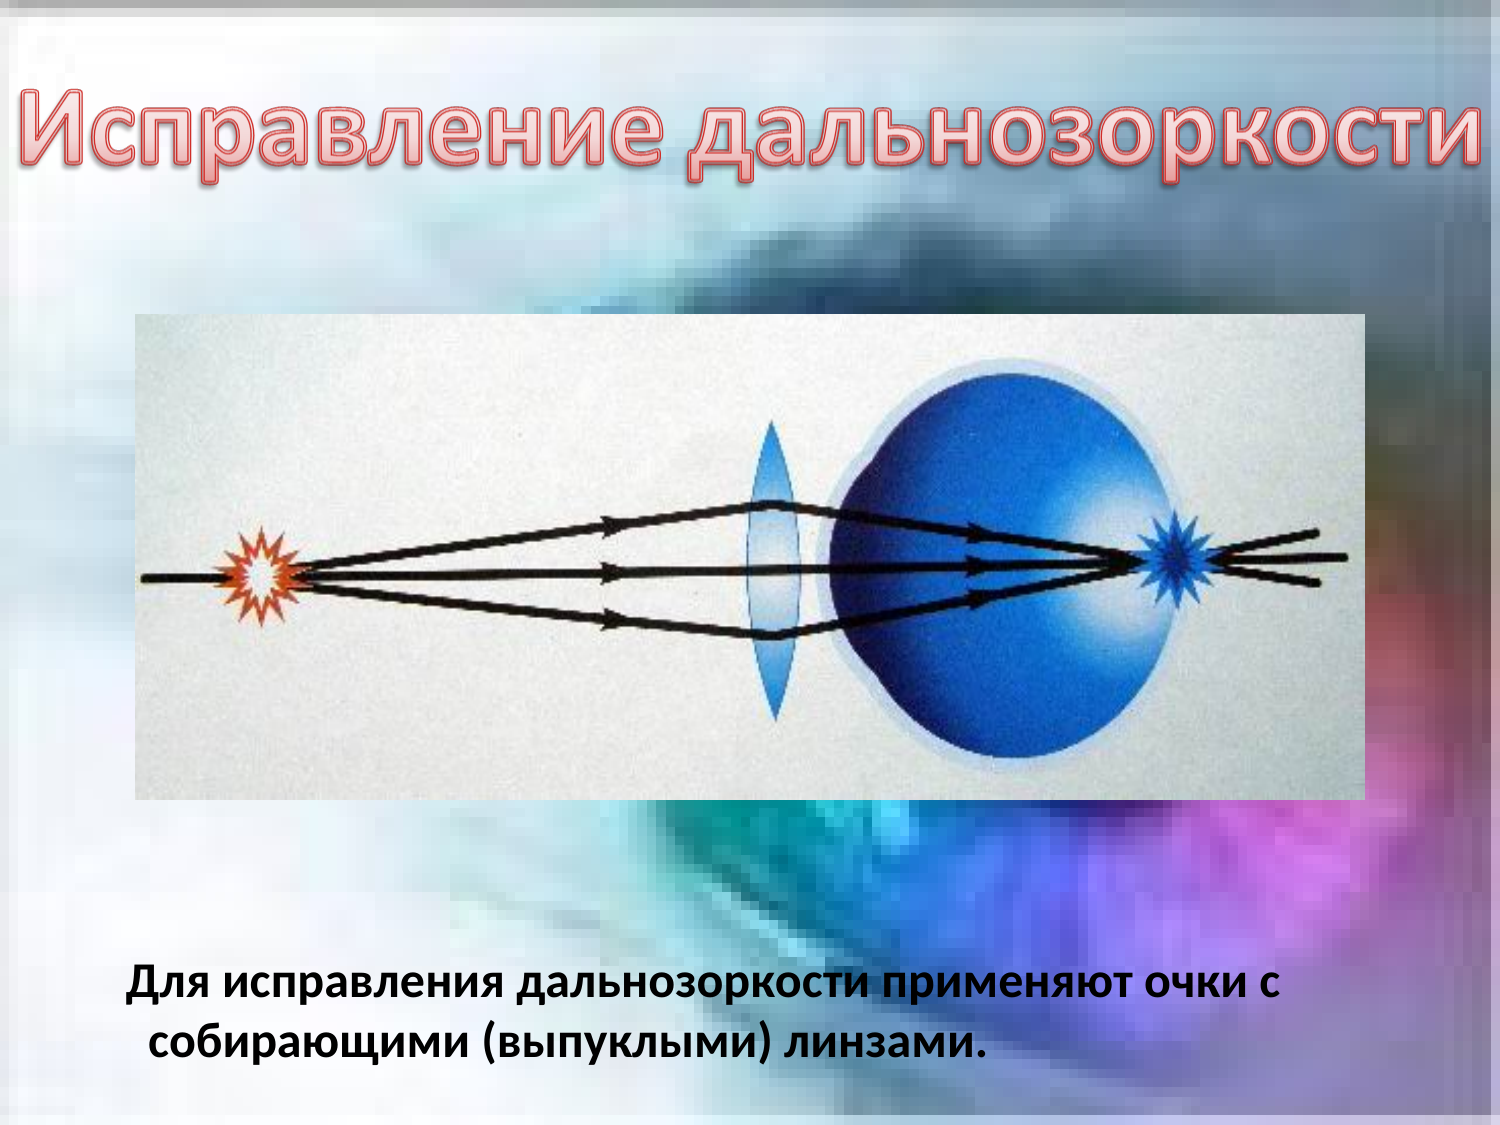

Для исправления дальнозоркости применяют очки с собирающими (выпуклыми) линзами.